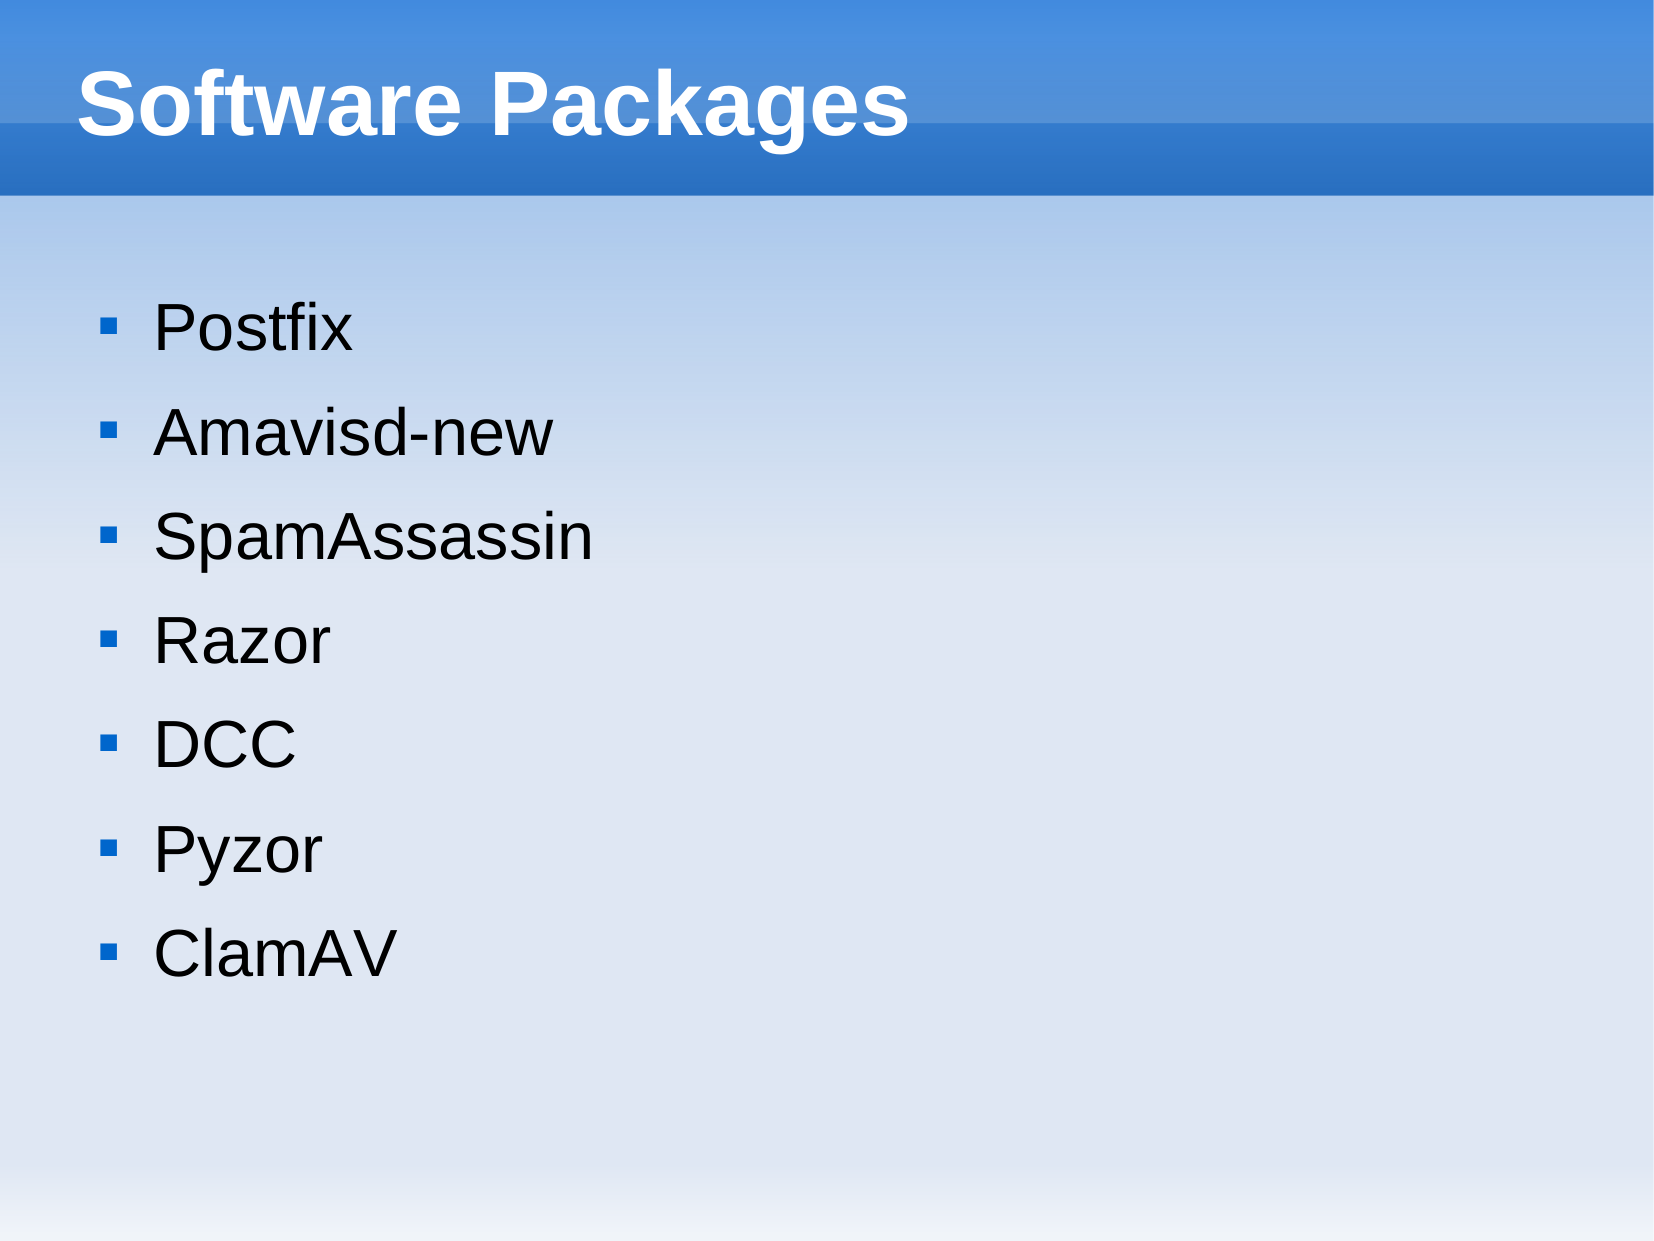

# Software Packages
Postfix
Amavisd-new
SpamAssassin
Razor
DCC
Pyzor
ClamAV